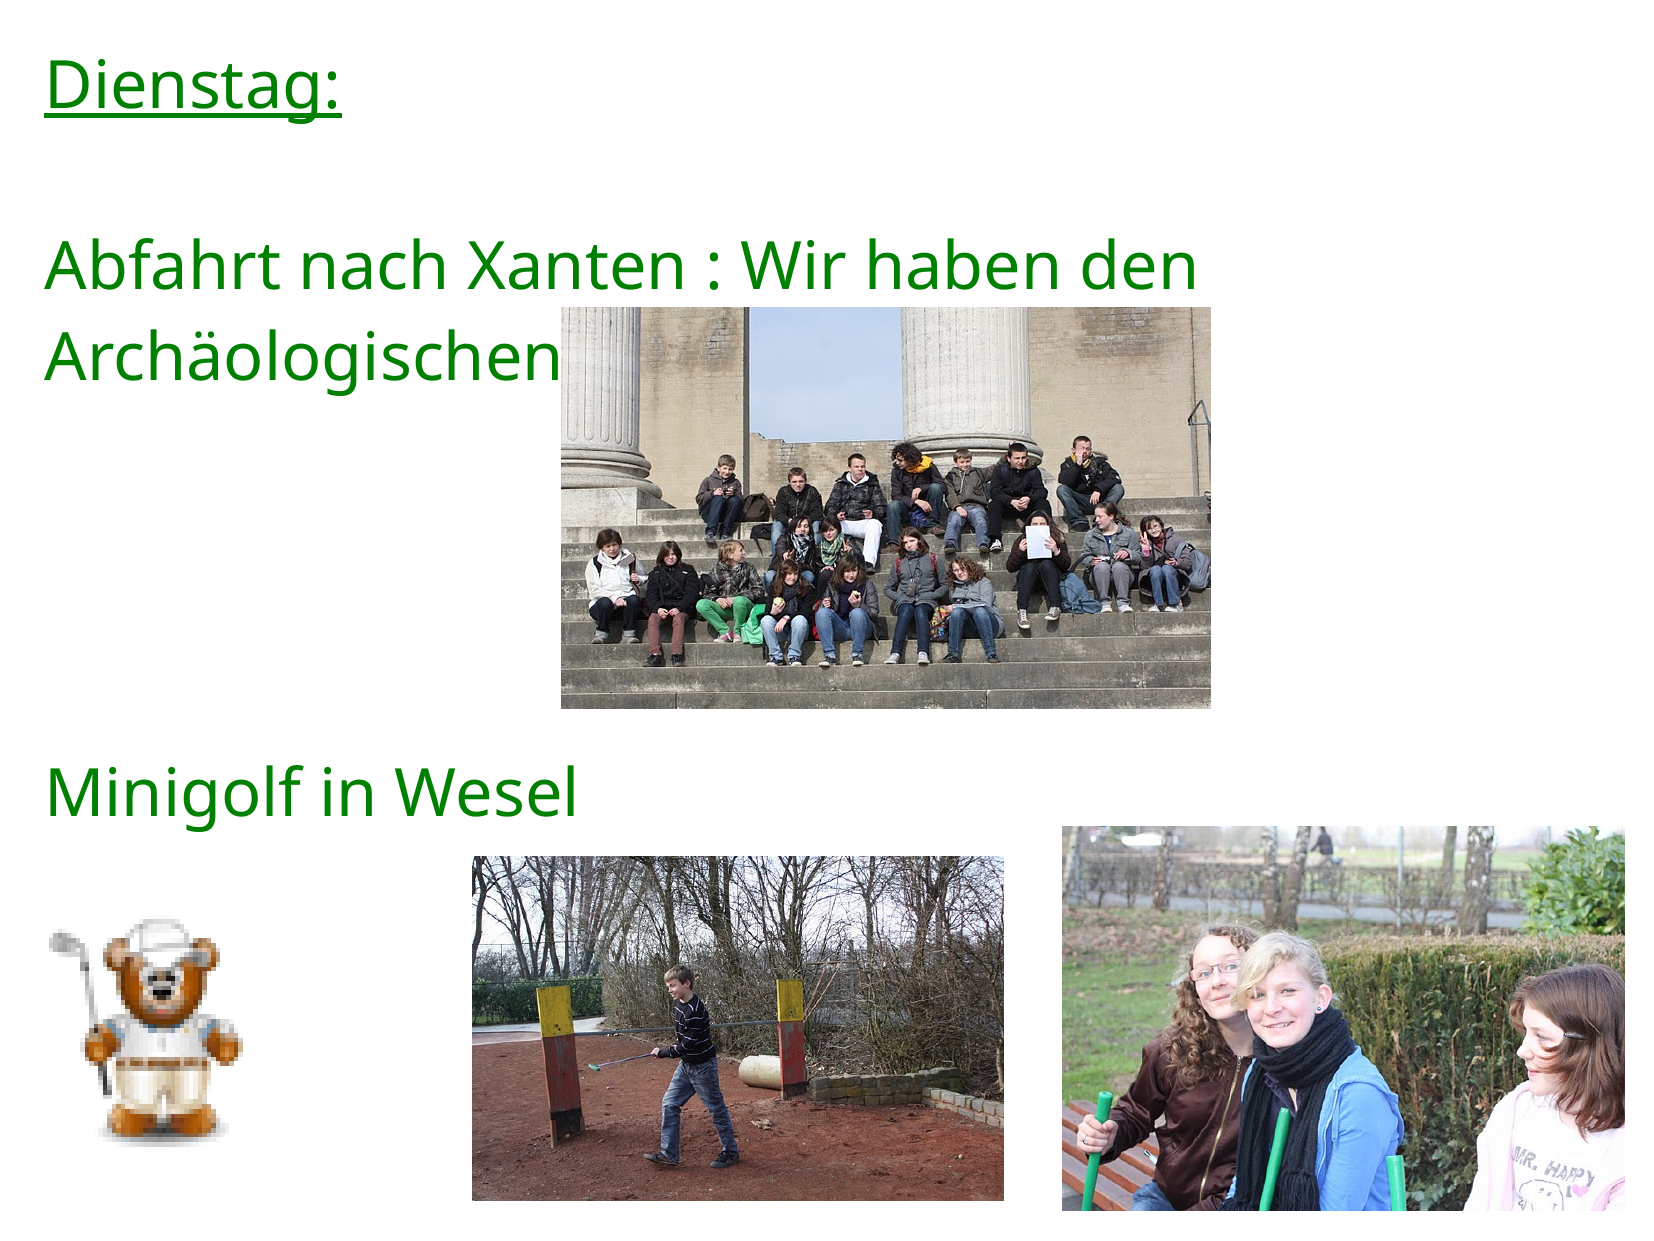

Dienstag:
Abfahrt nach Xanten : Wir haben den Archäologischen Park besucht
Minigolf in Wesel